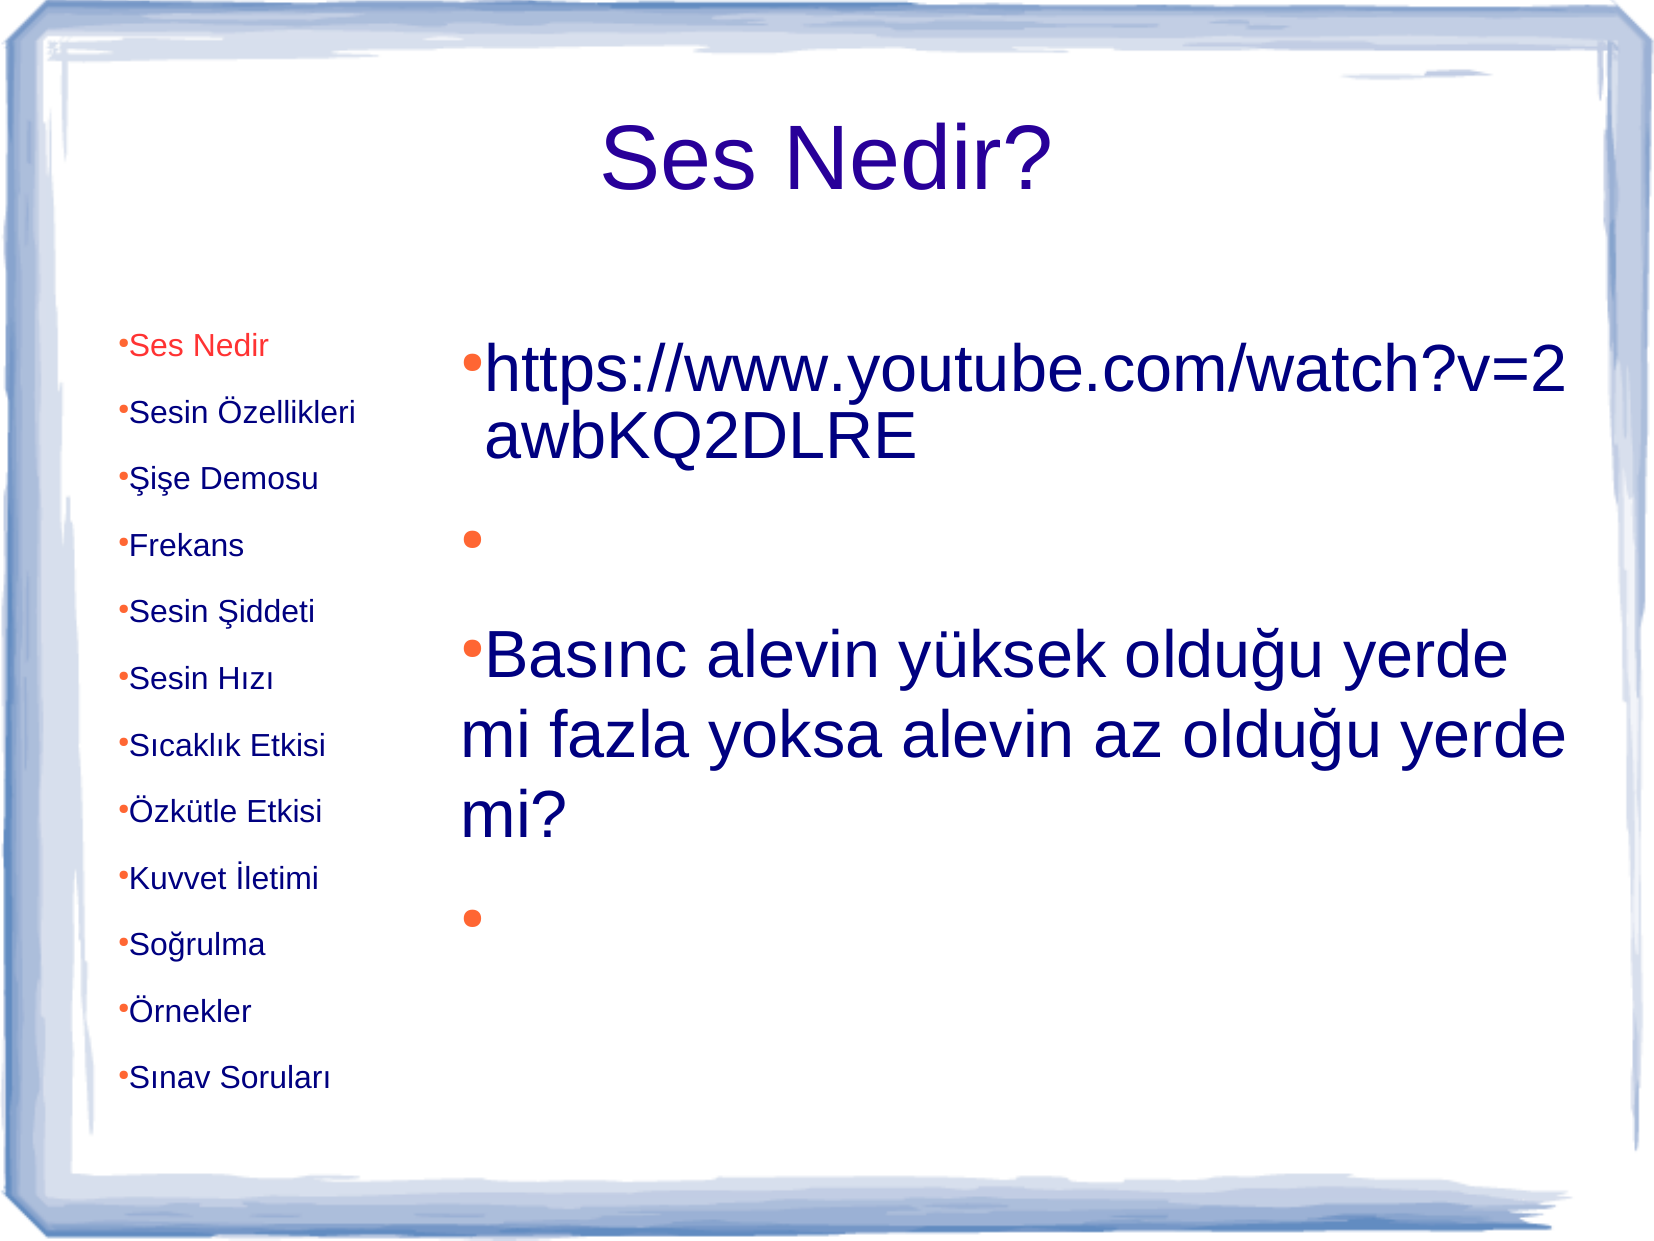

# Ses Nedir?
Ses Nedir
Sesin Özellikleri
Şişe Demosu
Frekans
Sesin Şiddeti
Sesin Hızı
Sıcaklık Etkisi
Özkütle Etkisi
Kuvvet İletimi
Soğrulma
Örnekler
Sınav Soruları
https://www.youtube.com/watch?v=2awbKQ2DLRE
Basınc alevin yüksek olduğu yerde mi fazla yoksa alevin az olduğu yerde mi?